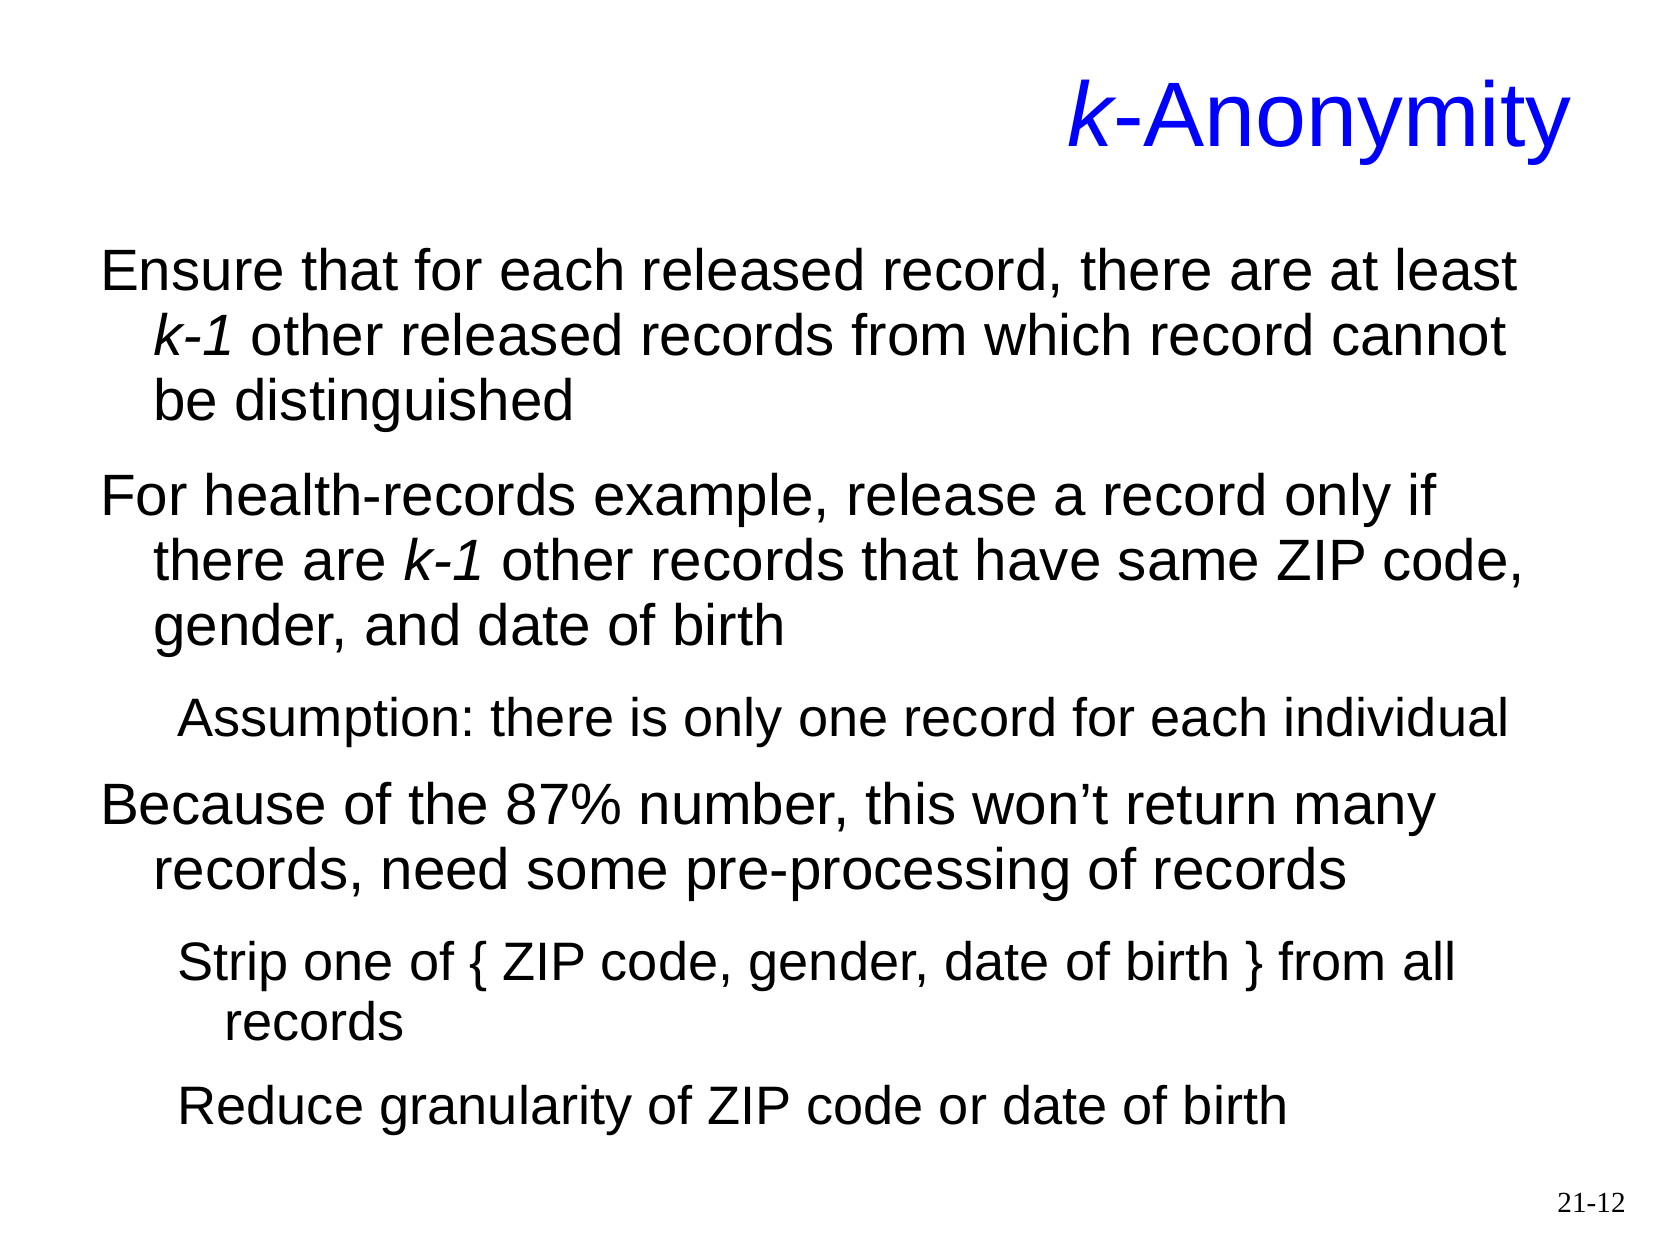

# k-Anonymity
Ensure that for each released record, there are at least k-1 other released records from which record cannot be distinguished
For health-records example, release a record only if there are k-1 other records that have same ZIP code, gender, and date of birth
Assumption: there is only one record for each individual
Because of the 87% number, this won’t return many records, need some pre-processing of records
Strip one of { ZIP code, gender, date of birth } from all records
Reduce granularity of ZIP code or date of birth